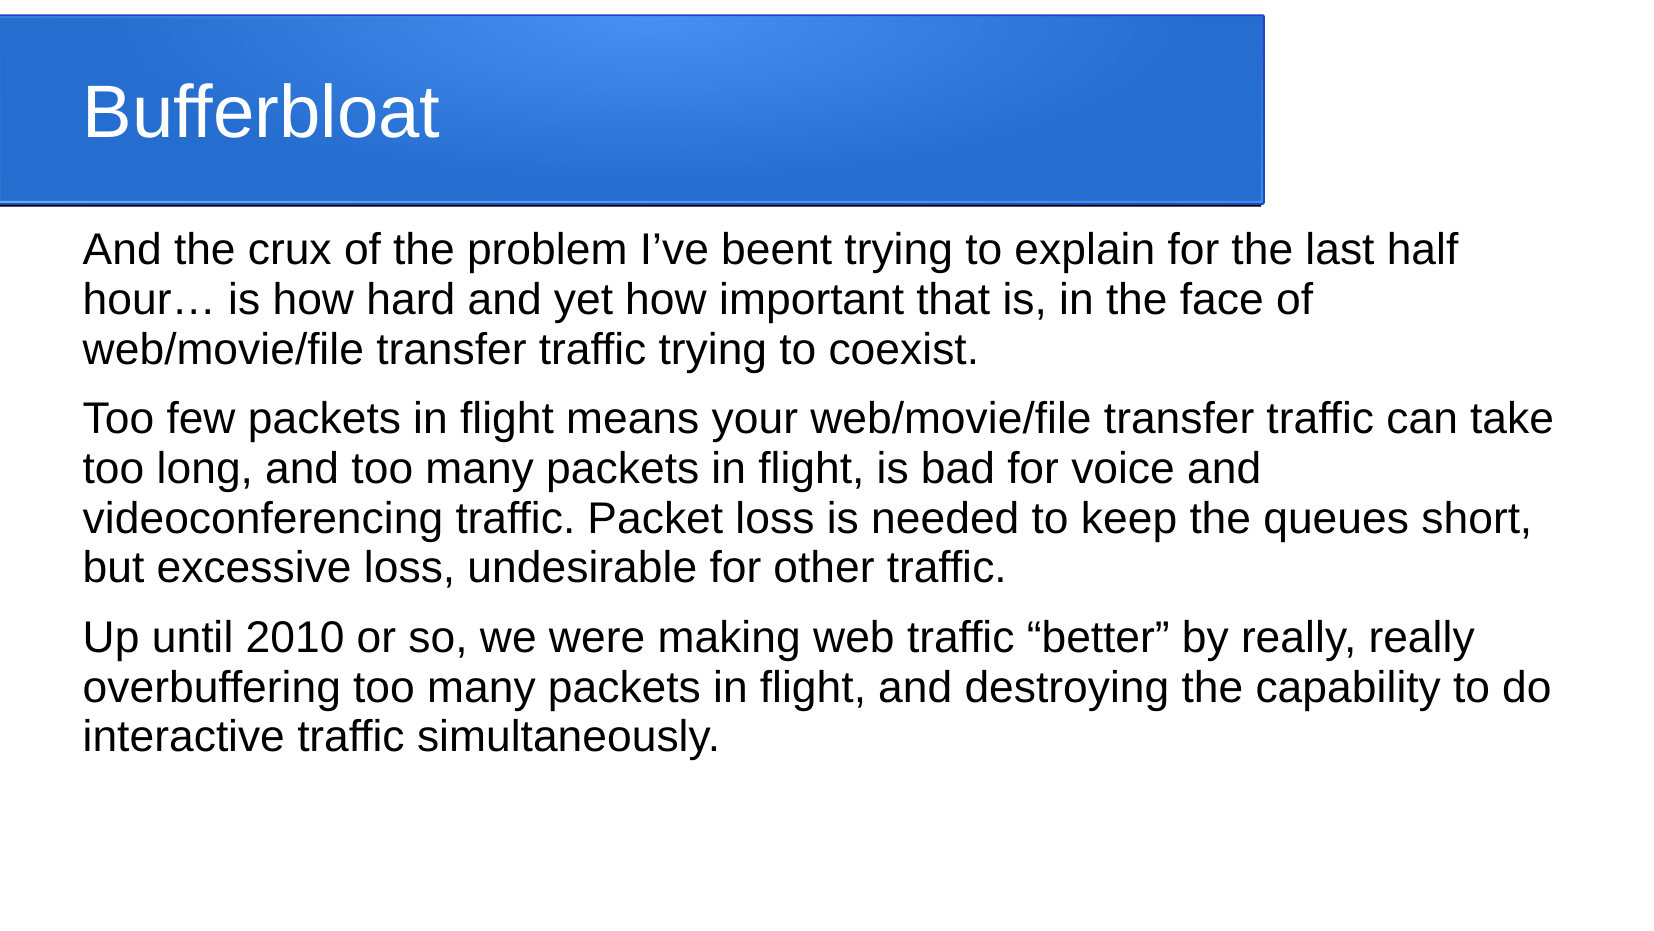

# Bufferbloat
And the crux of the problem I’ve beent trying to explain for the last half hour… is how hard and yet how important that is, in the face of web/movie/file transfer traffic trying to coexist.
Too few packets in flight means your web/movie/file transfer traffic can take too long, and too many packets in flight, is bad for voice and videoconferencing traffic. Packet loss is needed to keep the queues short, but excessive loss, undesirable for other traffic.
Up until 2010 or so, we were making web traffic “better” by really, really overbuffering too many packets in flight, and destroying the capability to do interactive traffic simultaneously.